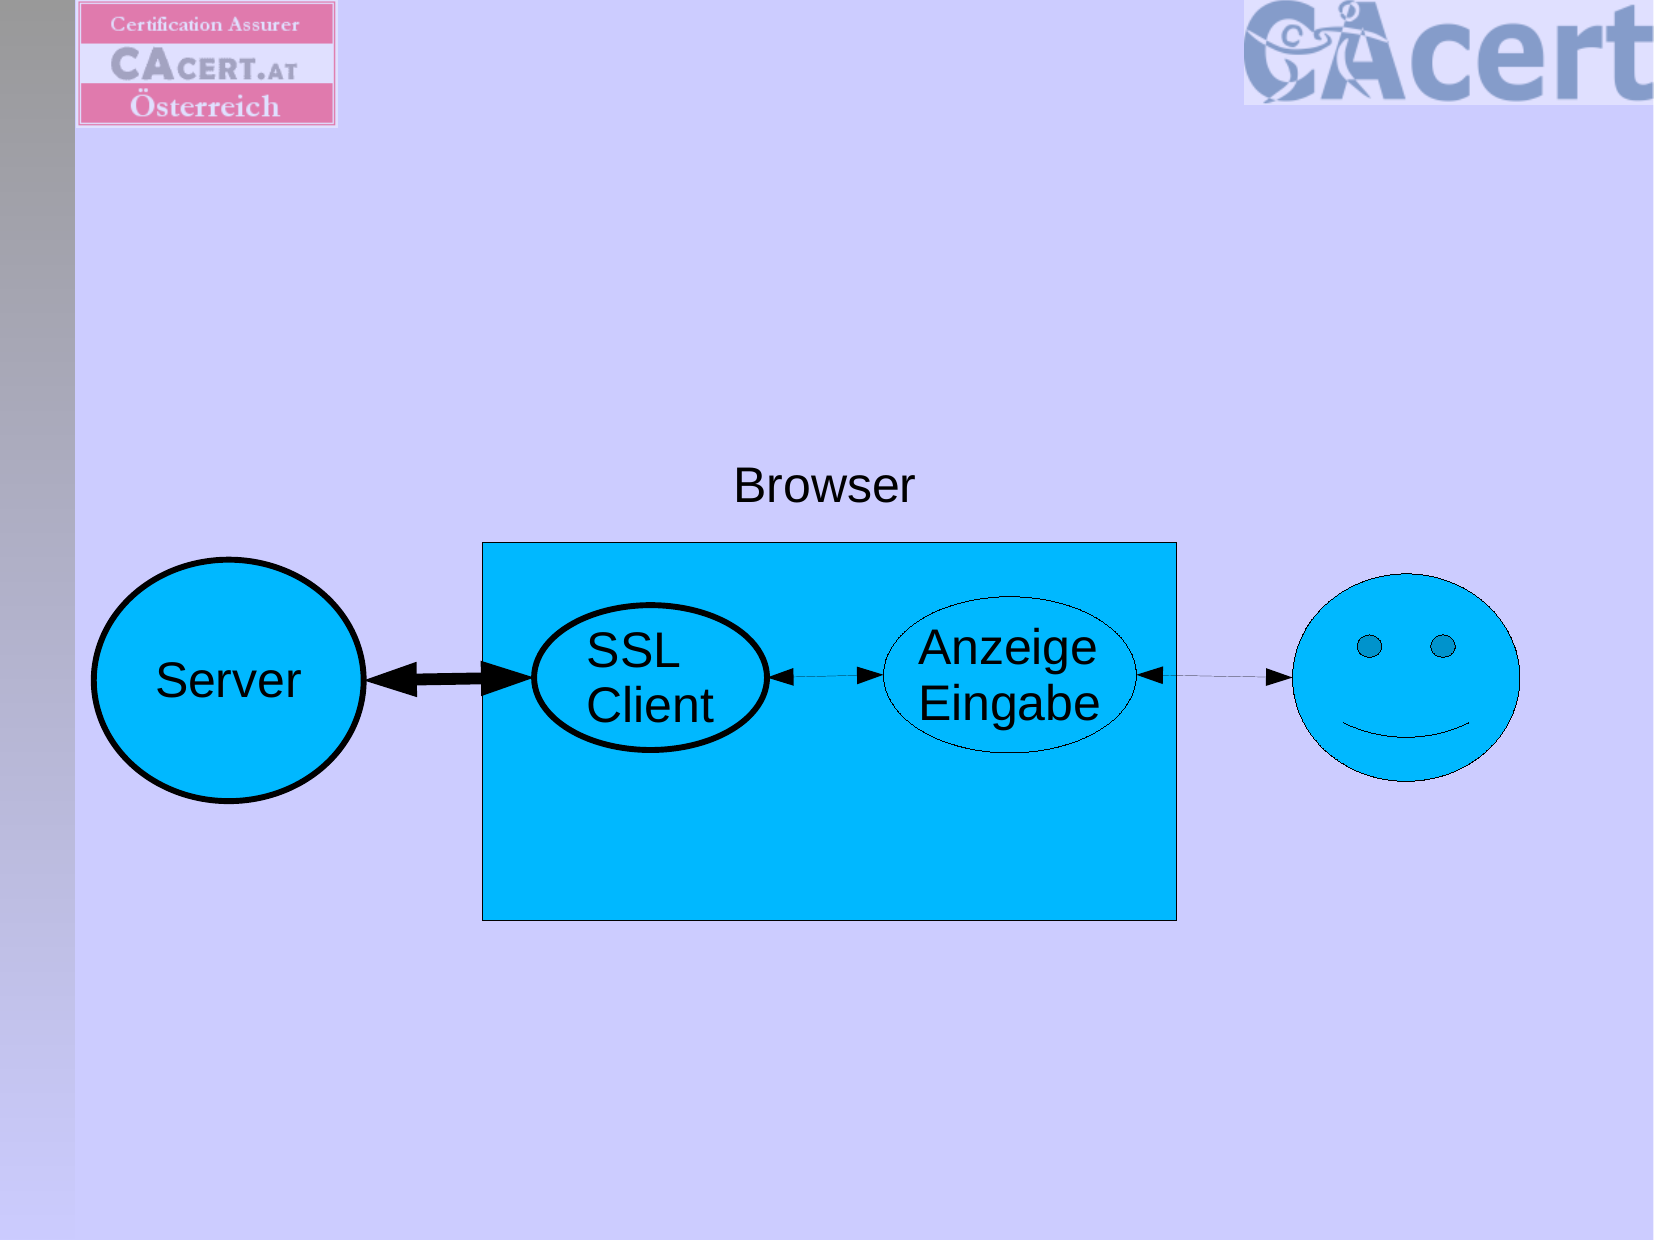

#
Browser
Server
Anzeige
Eingabe
SSL
Client